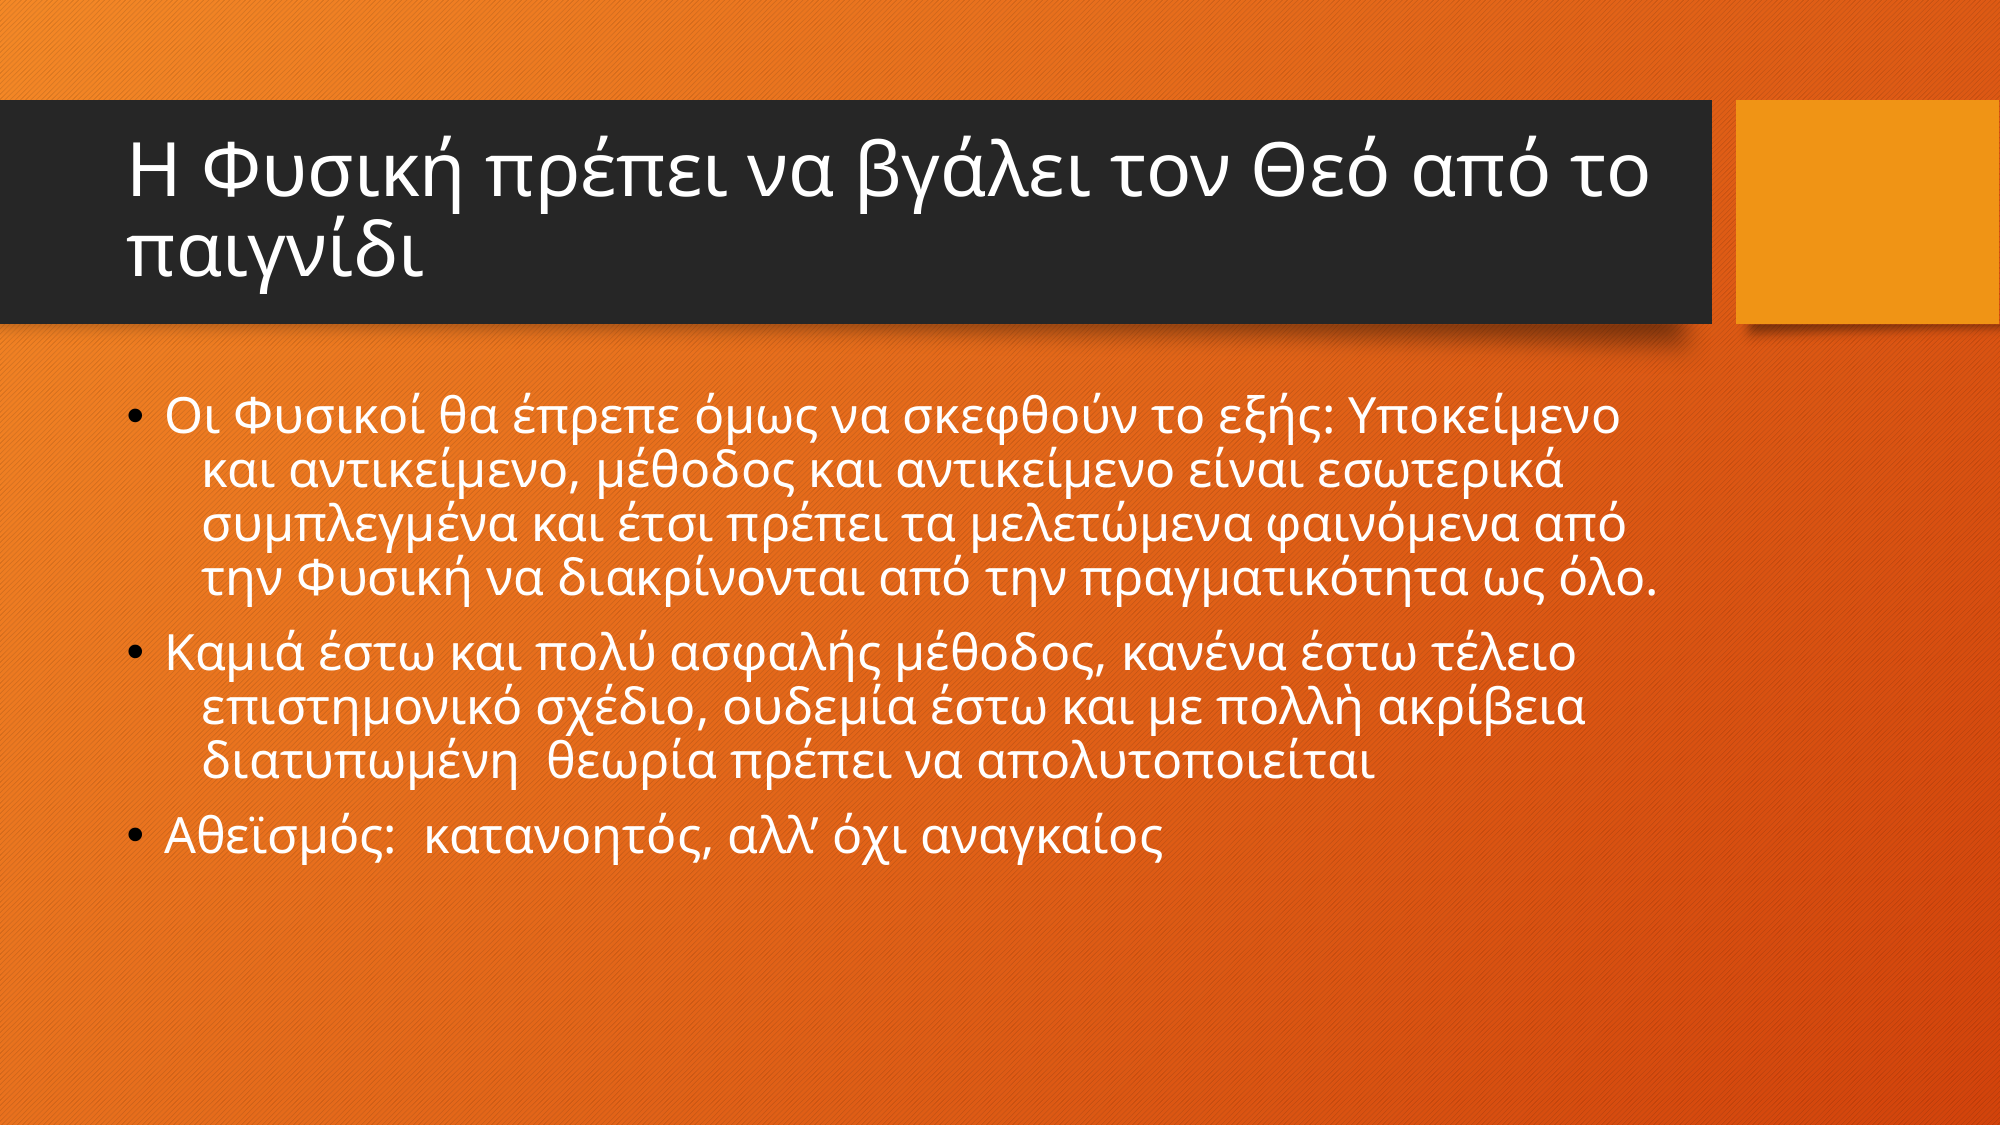

# Η Φυσική πρέπει να βγάλει τον Θεό από το παιγνίδι
Οι Φυσικοί θα έπρεπε όμως να σκεφθούν το εξής: Υποκείμενο και αντικείμενο, μέθοδος και αντικείμενο είναι εσωτερικά συμπλεγμένα και έτσι πρέπει τα μελετώμενα φαινόμενα από την Φυσική να διακρίνονται από την πραγματικότητα ως όλο.
Καμιά έστω και πολύ ασφαλής μέθοδος, κανένα έστω τέλειο επιστημονικό σχέδιο, ουδεμία έστω και με πολλὴ ακρίβεια διατυπωμένη θεωρία πρέπει να απολυτοποιείται
Αθεϊσμός: κατανοητός, αλλ’ όχι αναγκαίος